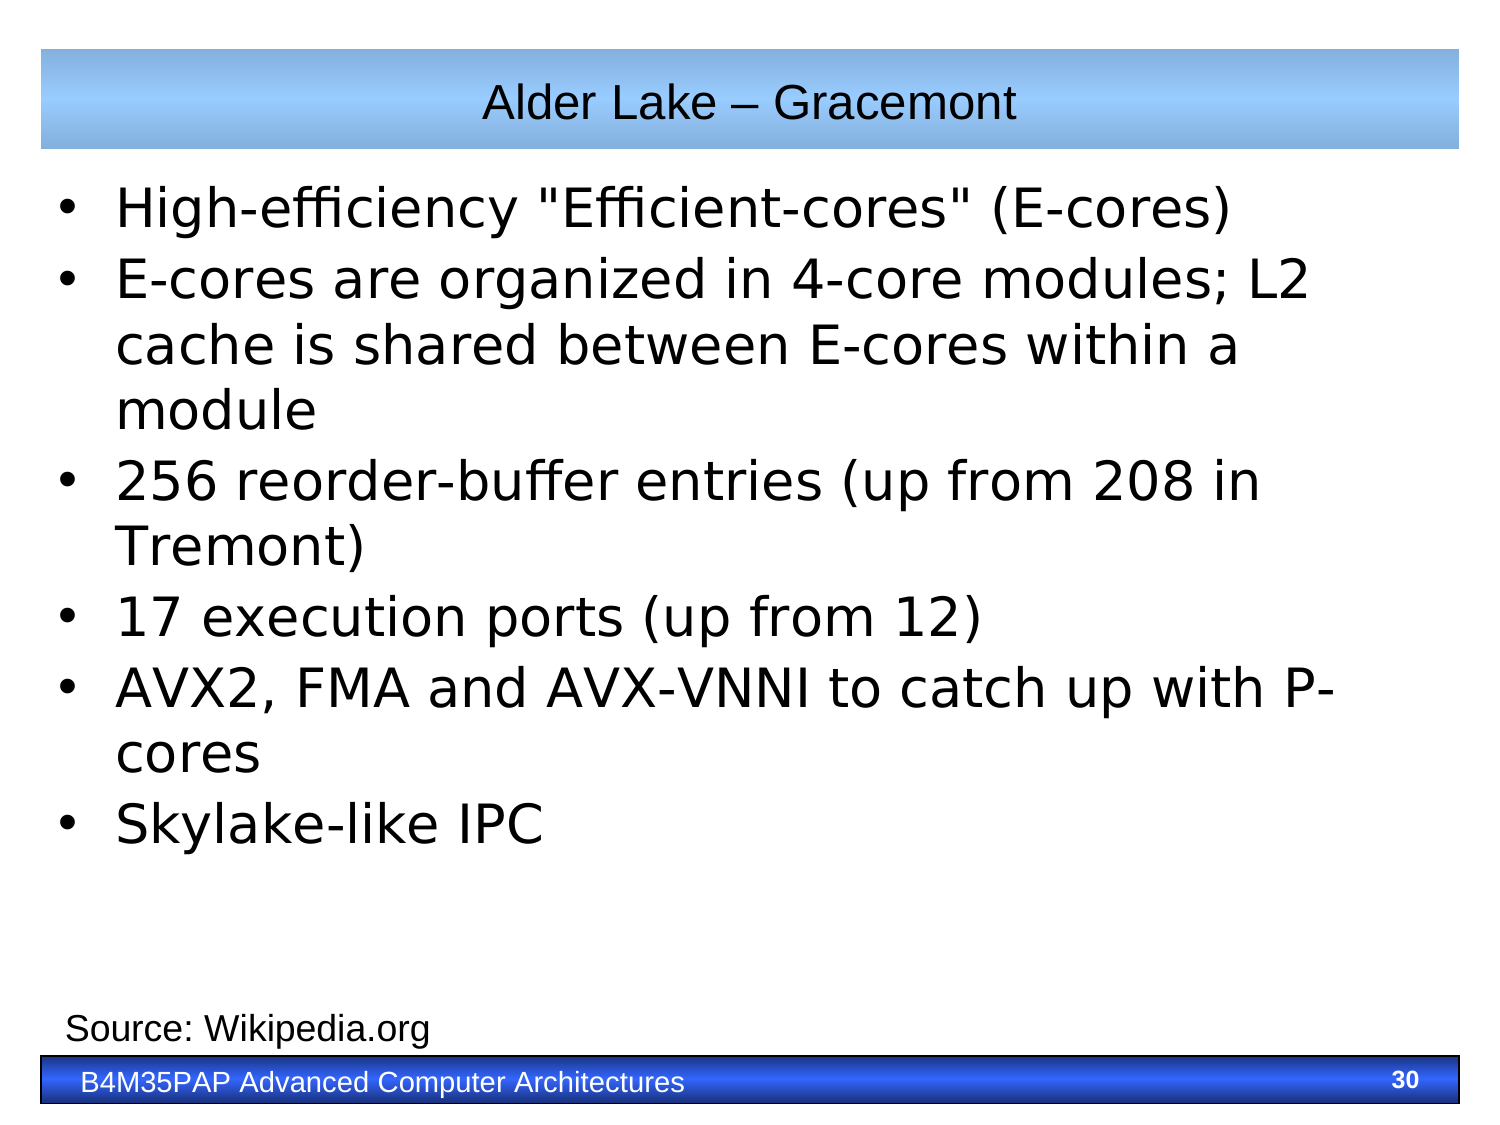

# Alder Lake – Gracemont
High-efficiency "Efficient-cores" (E-cores)
E-cores are organized in 4-core modules; L2 cache is shared between E-cores within a module
256 reorder-buffer entries (up from 208 in Tremont)
17 execution ports (up from 12)
AVX2, FMA and AVX-VNNI to catch up with P-cores
Skylake-like IPC
Source: Wikipedia.org